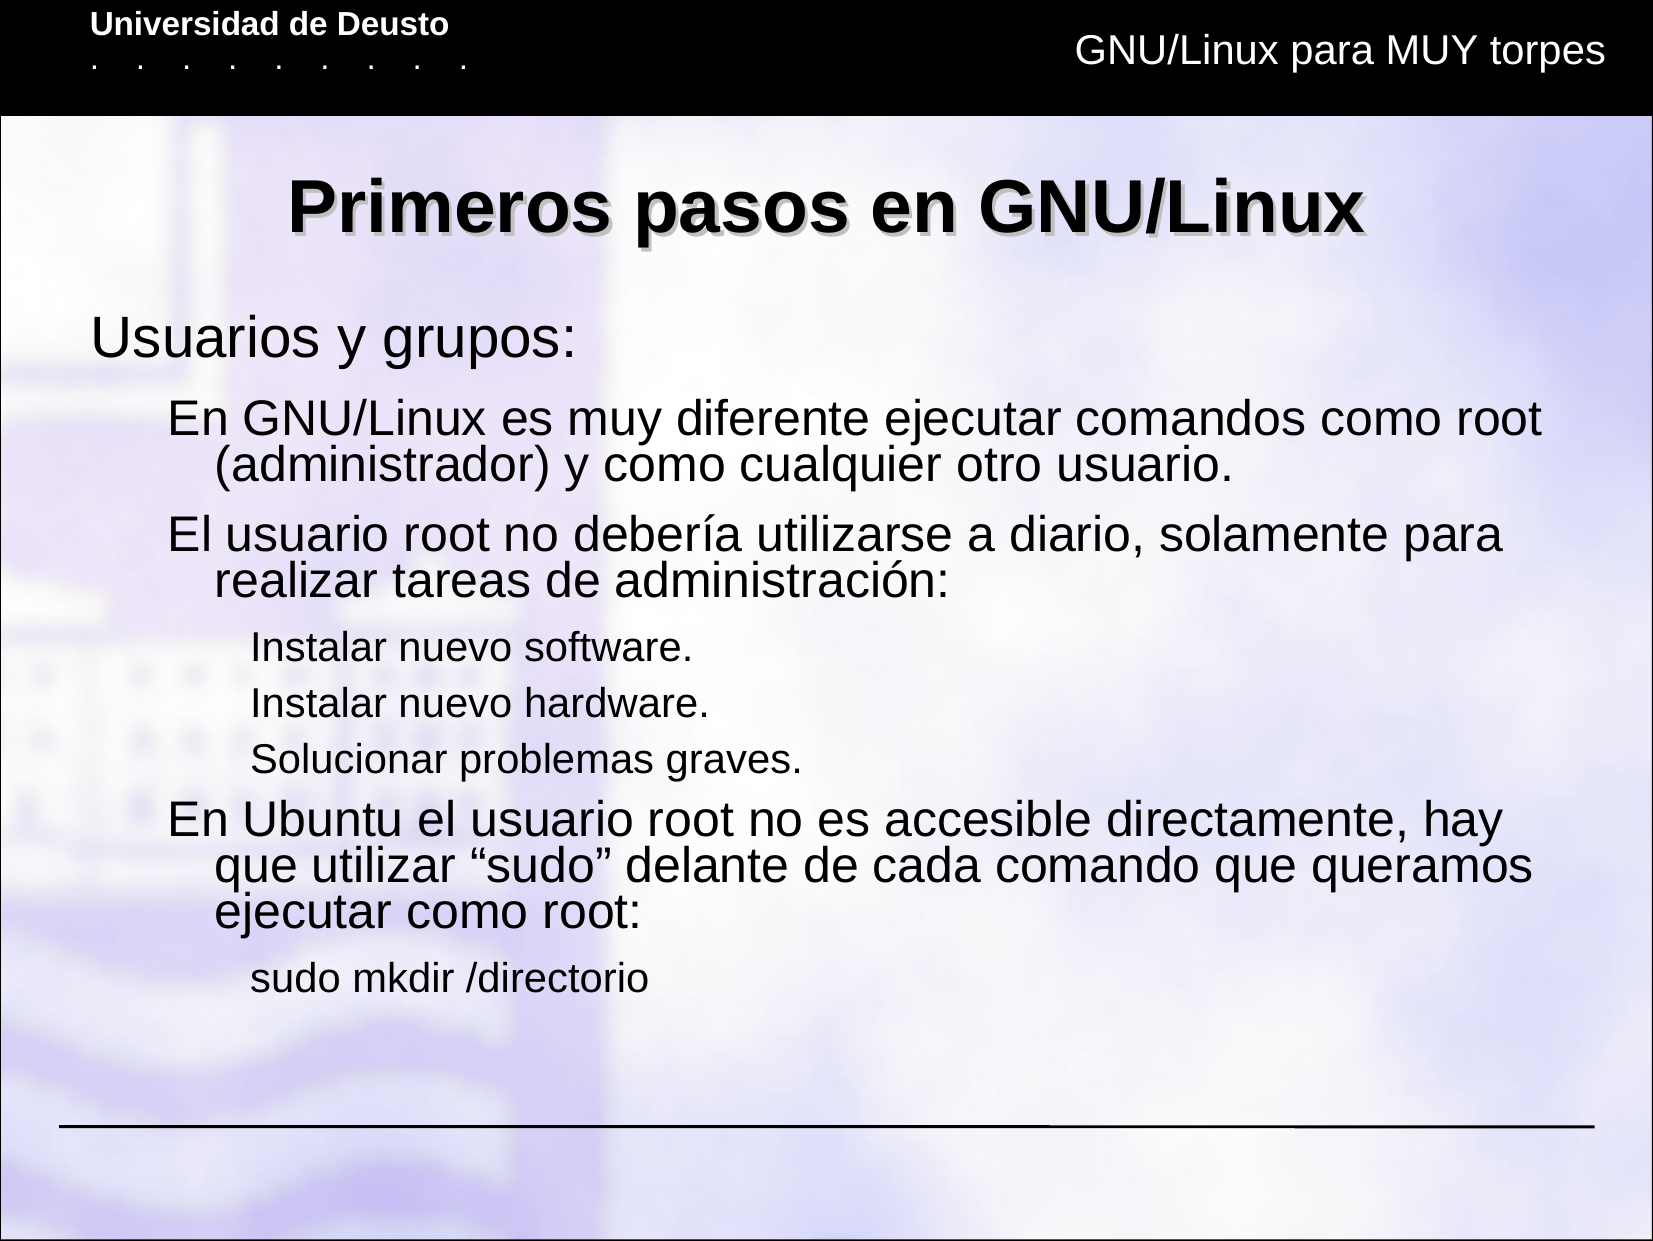

# Primeros pasos en GNU/Linux
Usuarios y grupos:
En GNU/Linux es muy diferente ejecutar comandos como root (administrador) y como cualquier otro usuario.
El usuario root no debería utilizarse a diario, solamente para realizar tareas de administración:
Instalar nuevo software.
Instalar nuevo hardware.
Solucionar problemas graves.
En Ubuntu el usuario root no es accesible directamente, hay que utilizar “sudo” delante de cada comando que queramos ejecutar como root:
sudo mkdir /directorio